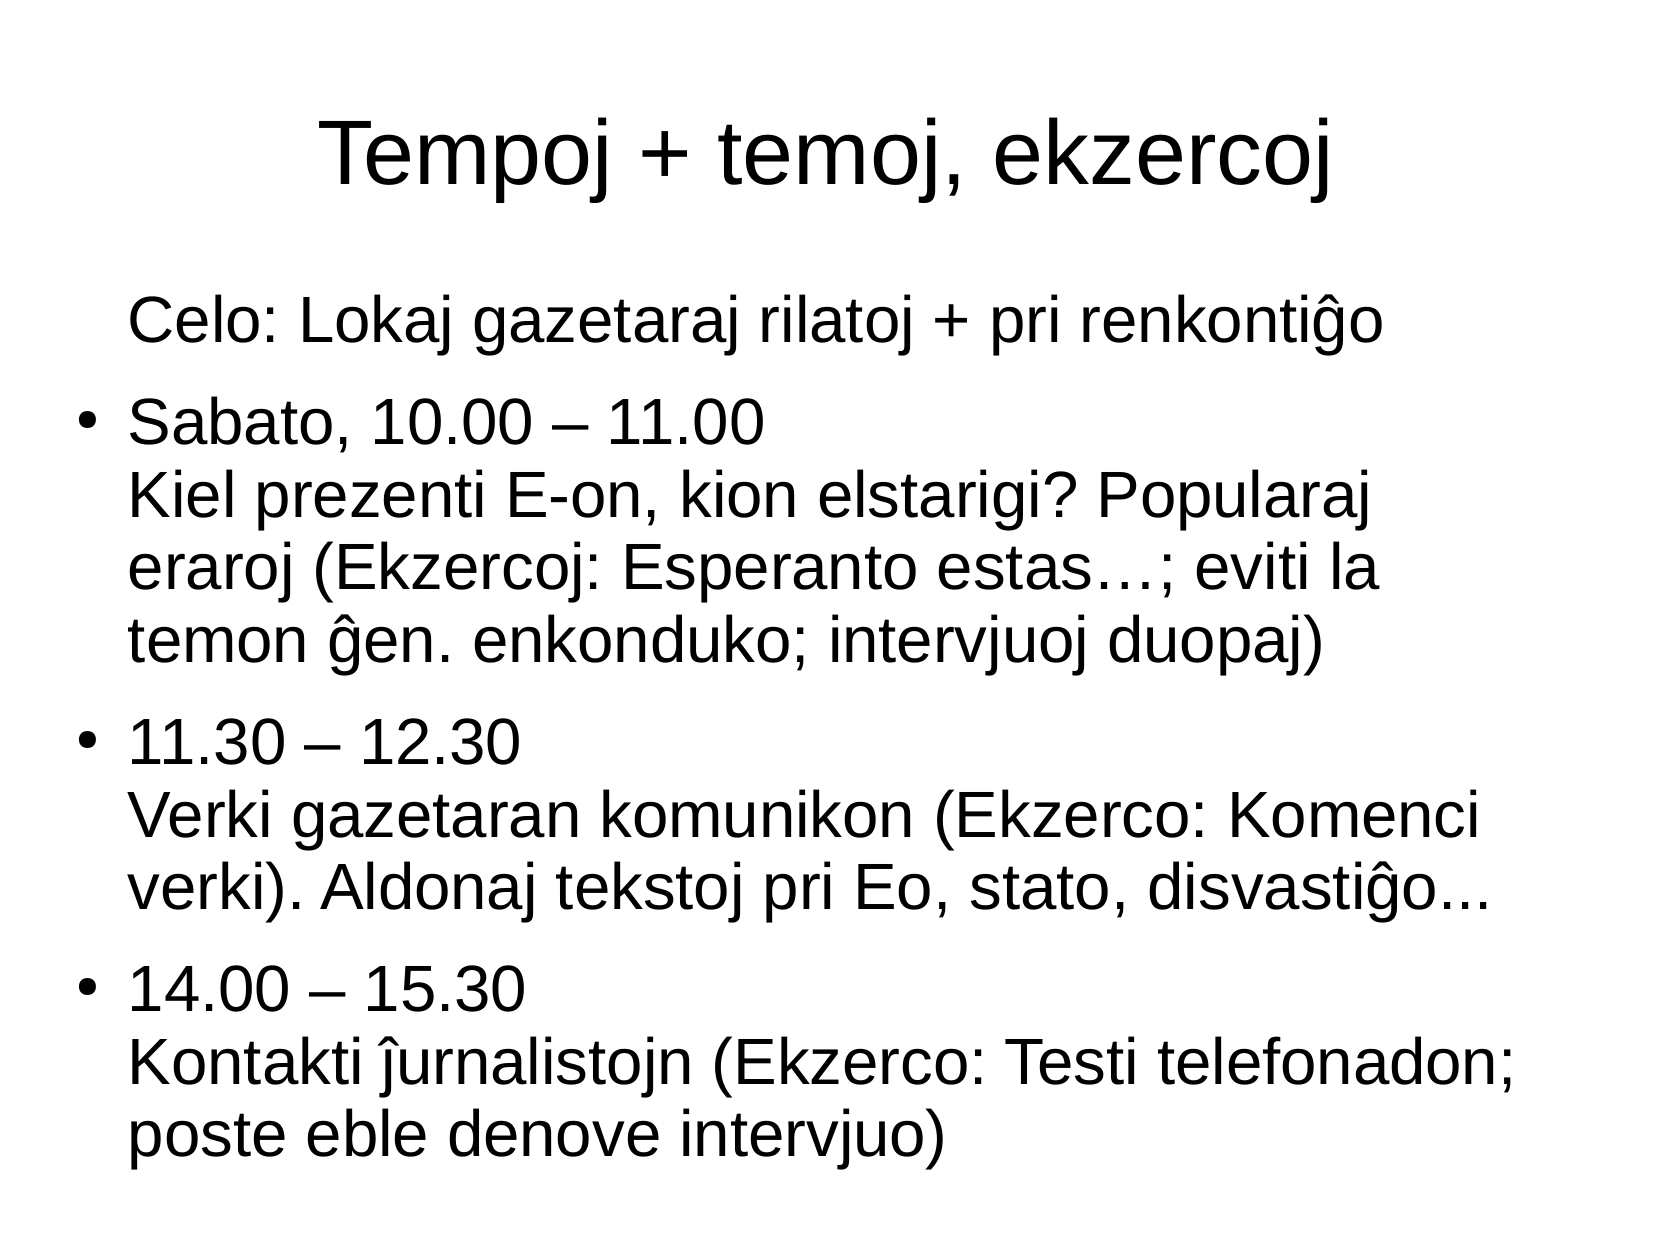

# Tempoj + temoj, ekzercoj
Celo: Lokaj gazetaraj rilatoj + pri renkontiĝo
Sabato, 10.00 – 11.00
Kiel prezenti E-on, kion elstarigi? Popularaj eraroj (Ekzercoj: Esperanto estas…; eviti la temon ĝen. enkonduko; intervjuoj duopaj)
11.30 – 12.30
Verki gazetaran komunikon (Ekzerco: Komenci verki). Aldonaj tekstoj pri Eo, stato, disvastiĝo...
14.00 – 15.30
Kontakti ĵurnalistojn (Ekzerco: Testi telefonadon; poste eble denove intervjuo)